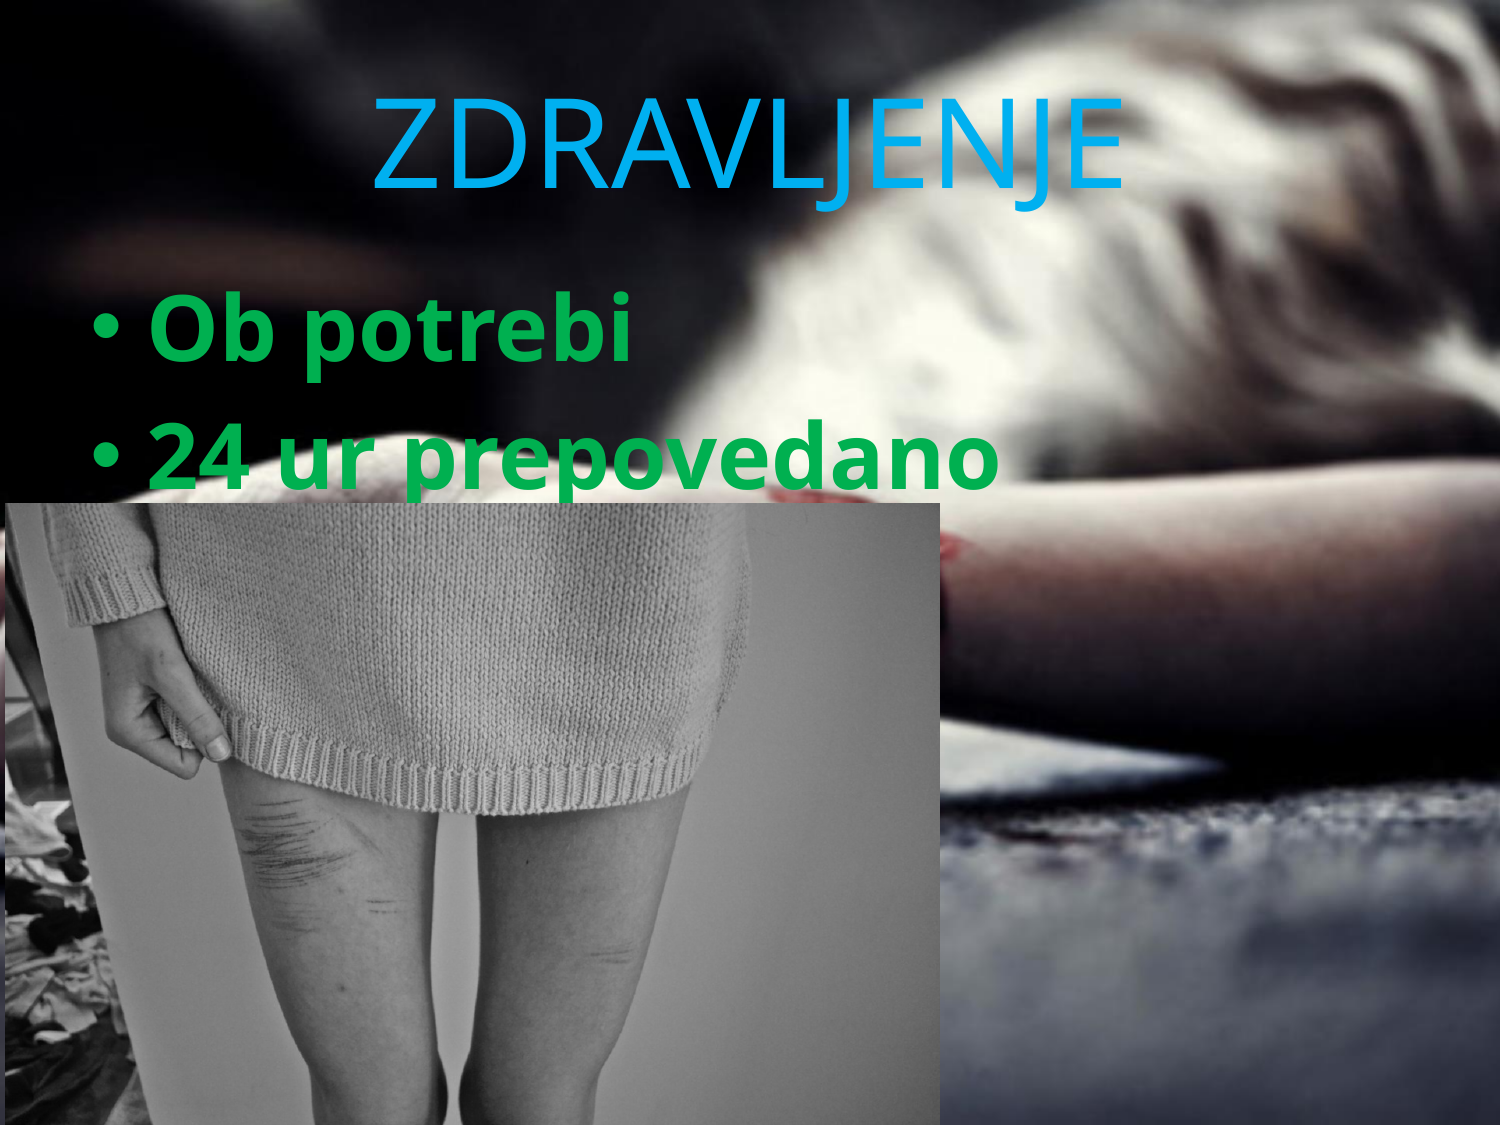

# ZDRAVLJENJE
Ob potrebi
24 ur prepovedano